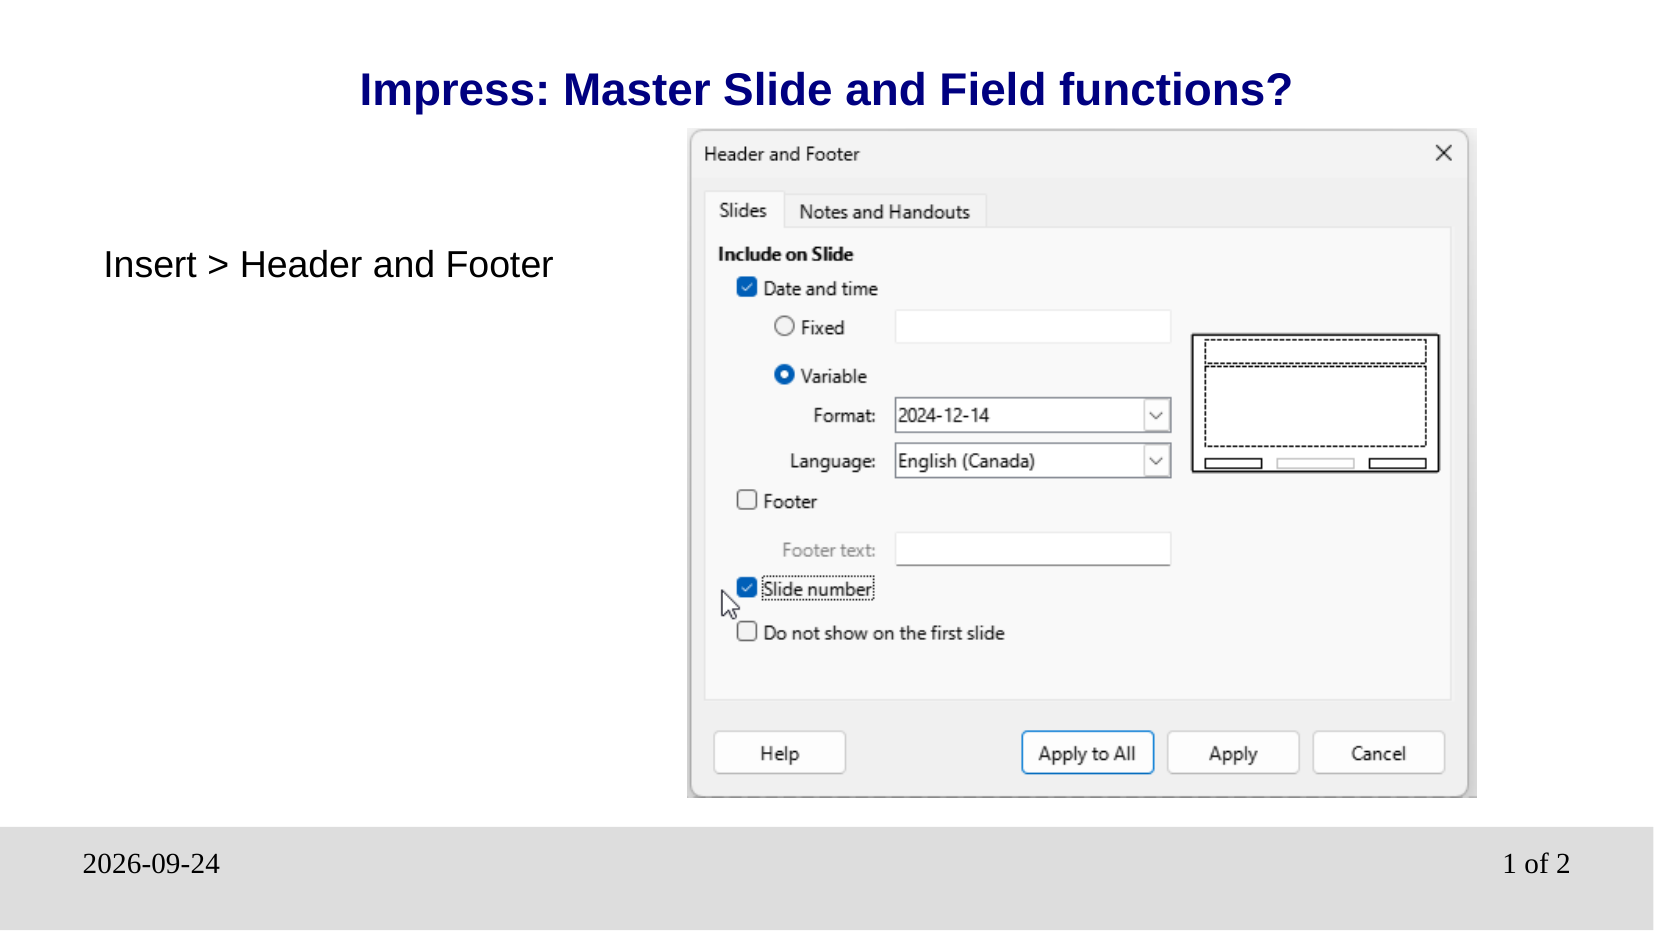

# Impress: Master Slide and Field functions?
Insert > Header and Footer
1